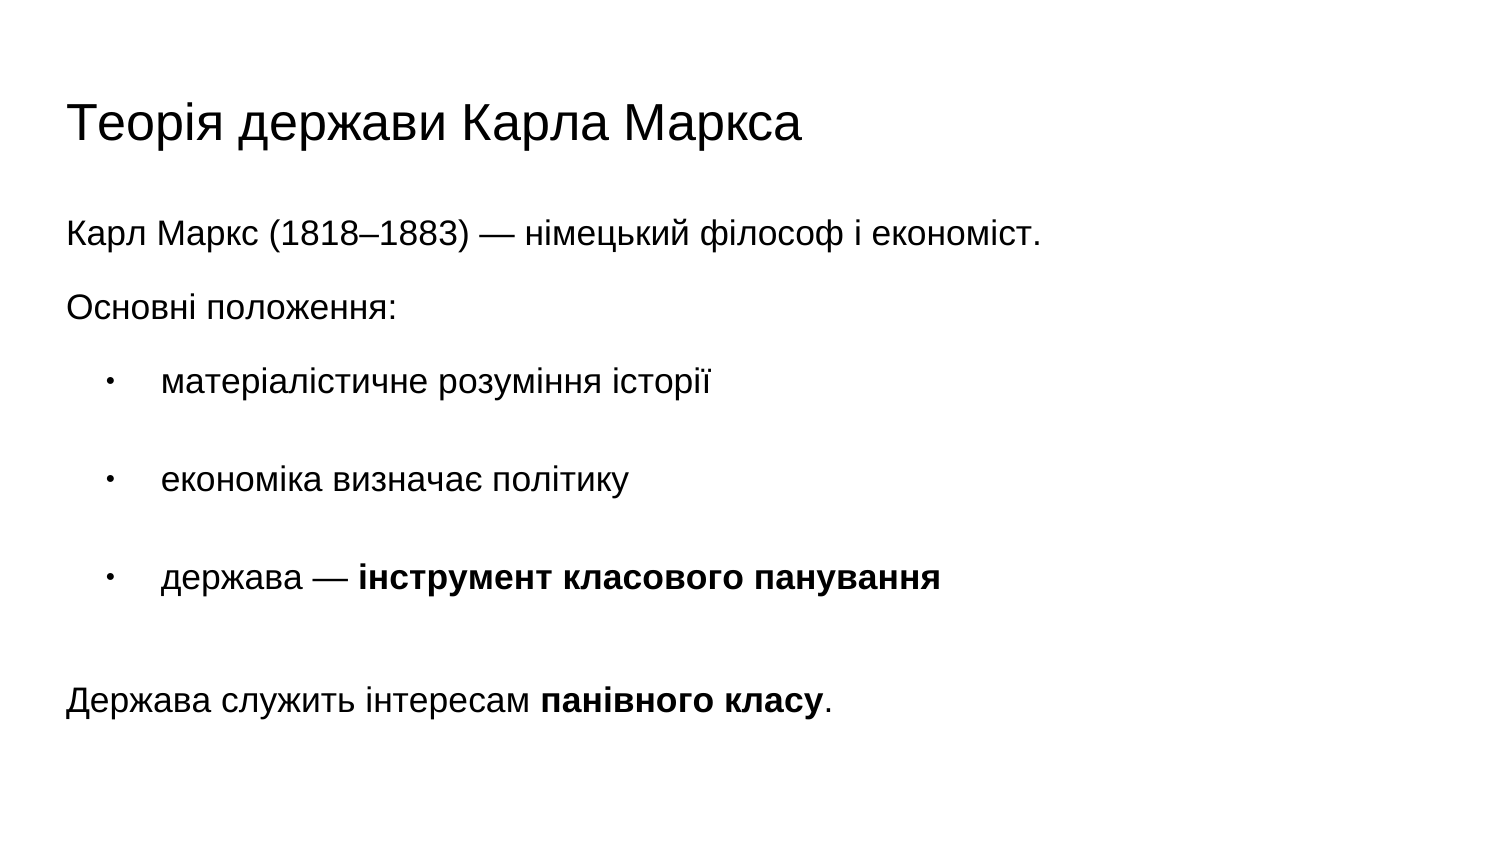

# Теорія держави Карла Маркса
Карл Маркс (1818–1883) — німецький філософ і економіст.
Основні положення:
матеріалістичне розуміння історії
економіка визначає політику
держава — інструмент класового панування
Держава служить інтересам панівного класу.